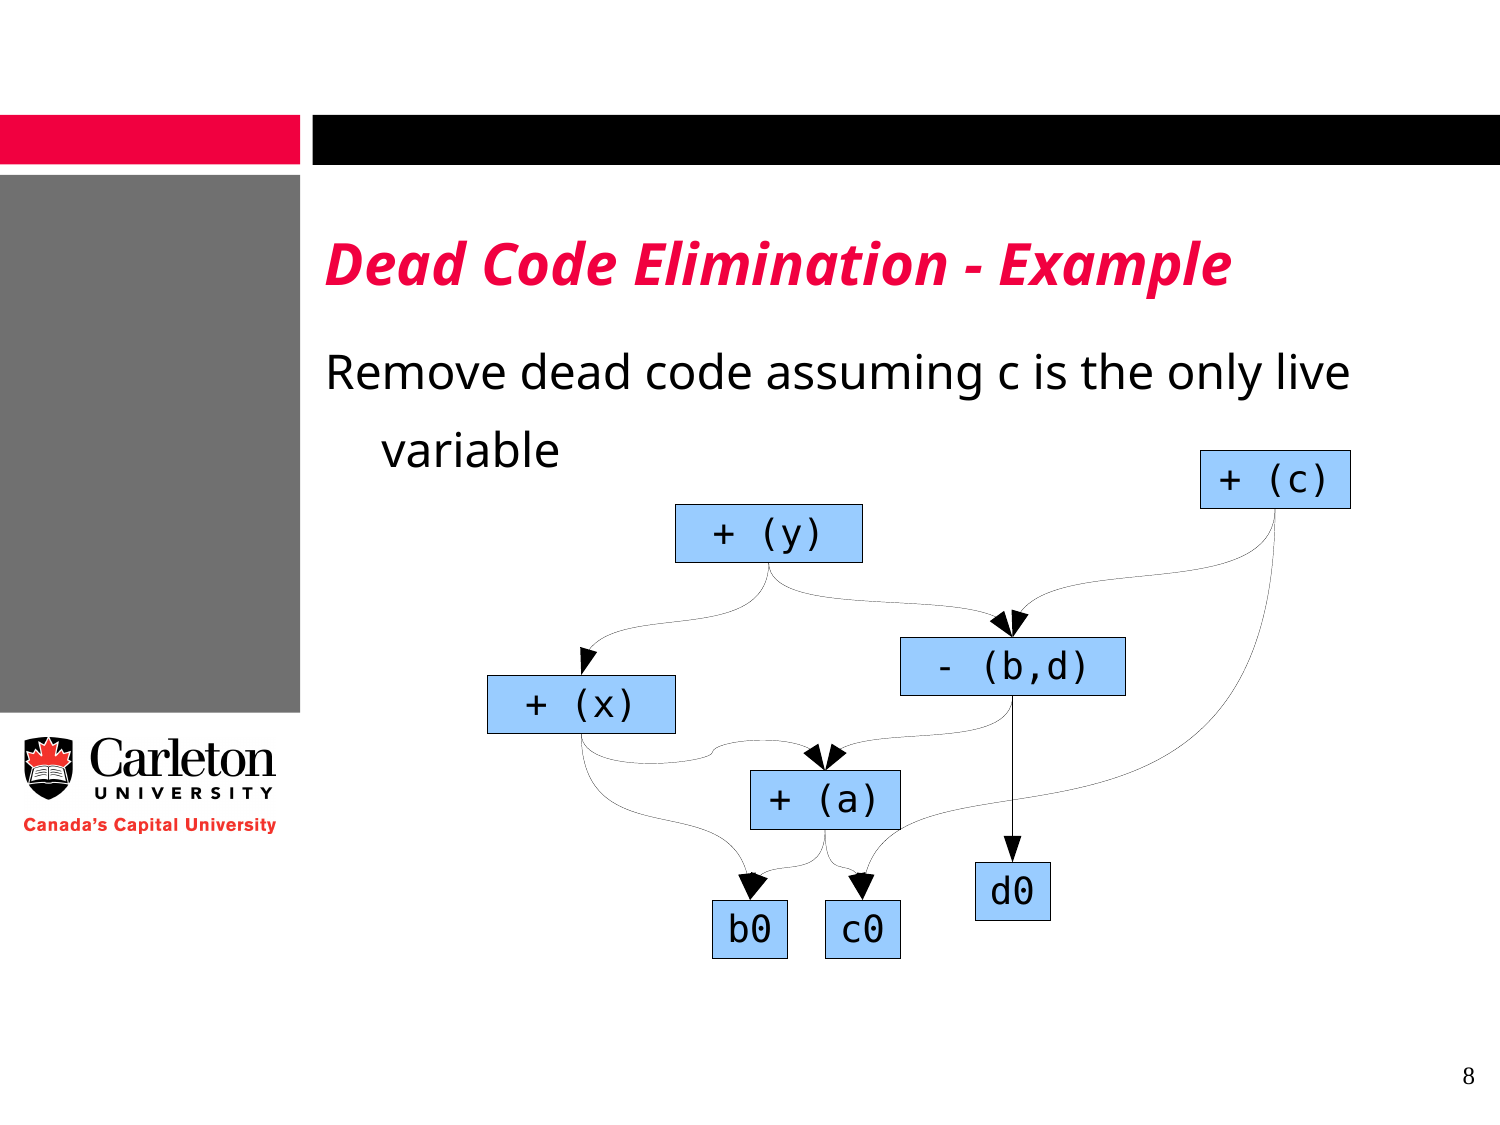

# Dead Code Elimination - Example
Remove dead code assuming c is the only live variable
+ (c)
+ (y)
- (b,d)
+ (x)
+ (a)
d0
b0
c0
8